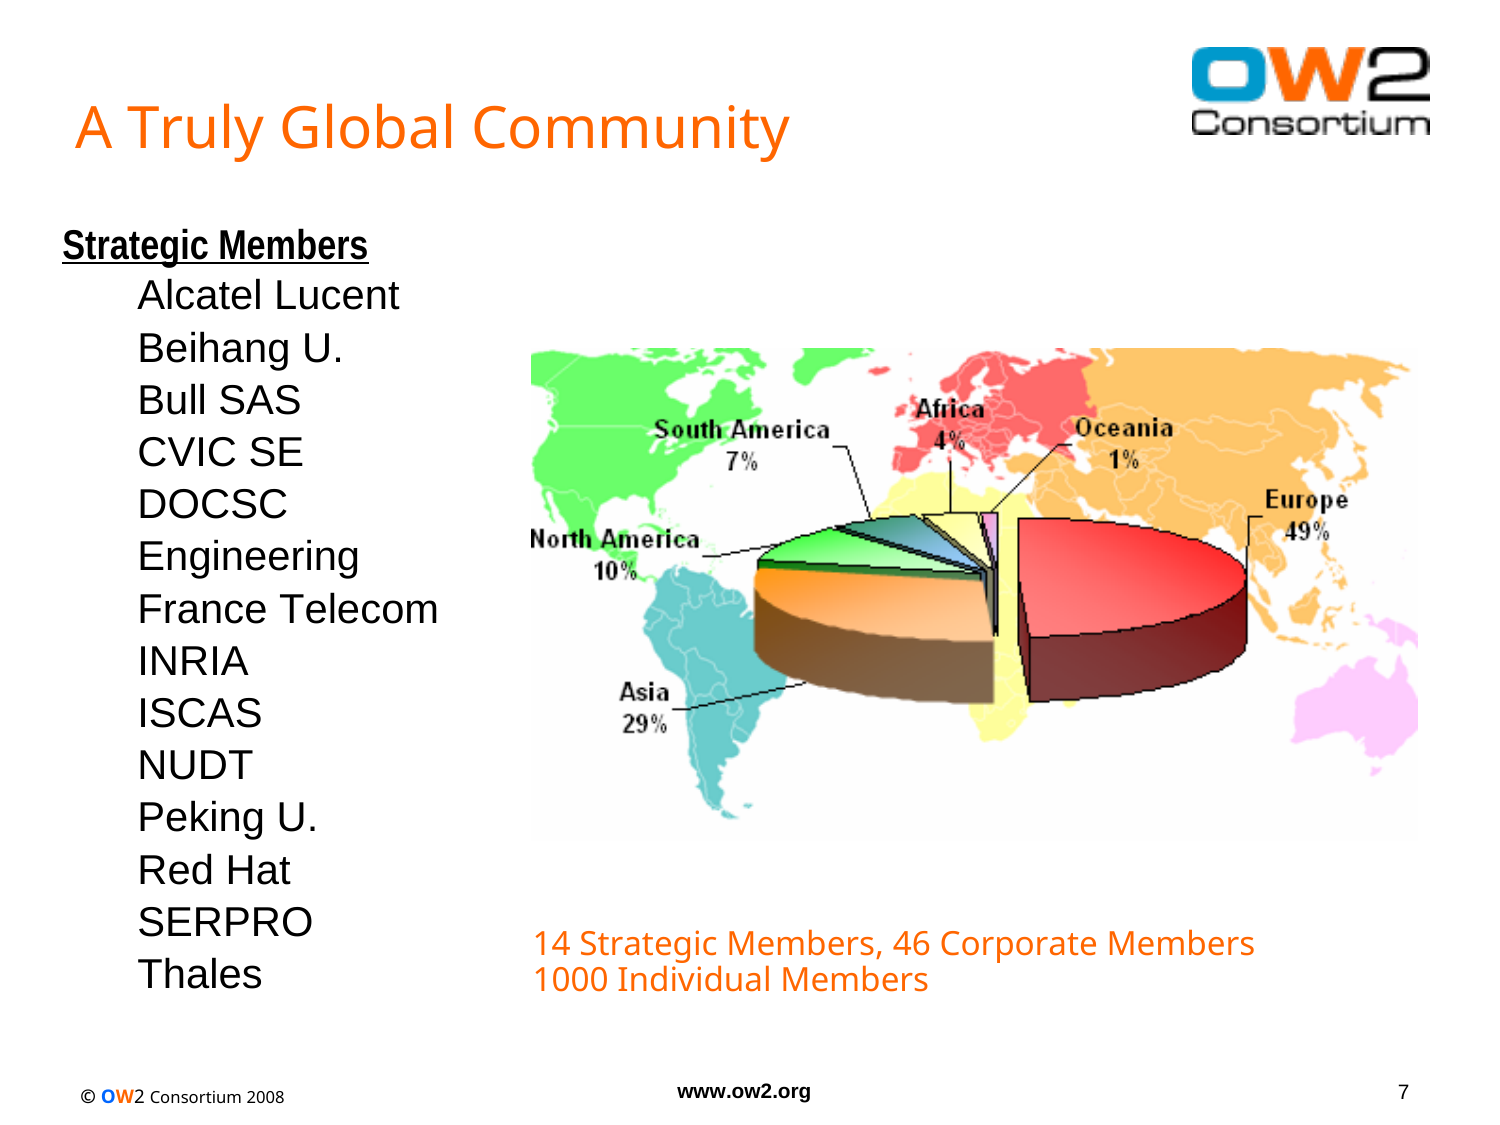

# A Truly Global Community
Strategic Members
Alcatel Lucent
Beihang U.
Bull SAS
CVIC SE
DOCSC
Engineering
France Telecom
INRIA
ISCAS
NUDT
Peking U.
Red Hat
SERPRO
Thales
14 Strategic Members, 46 Corporate Members
1000 Individual Members
7